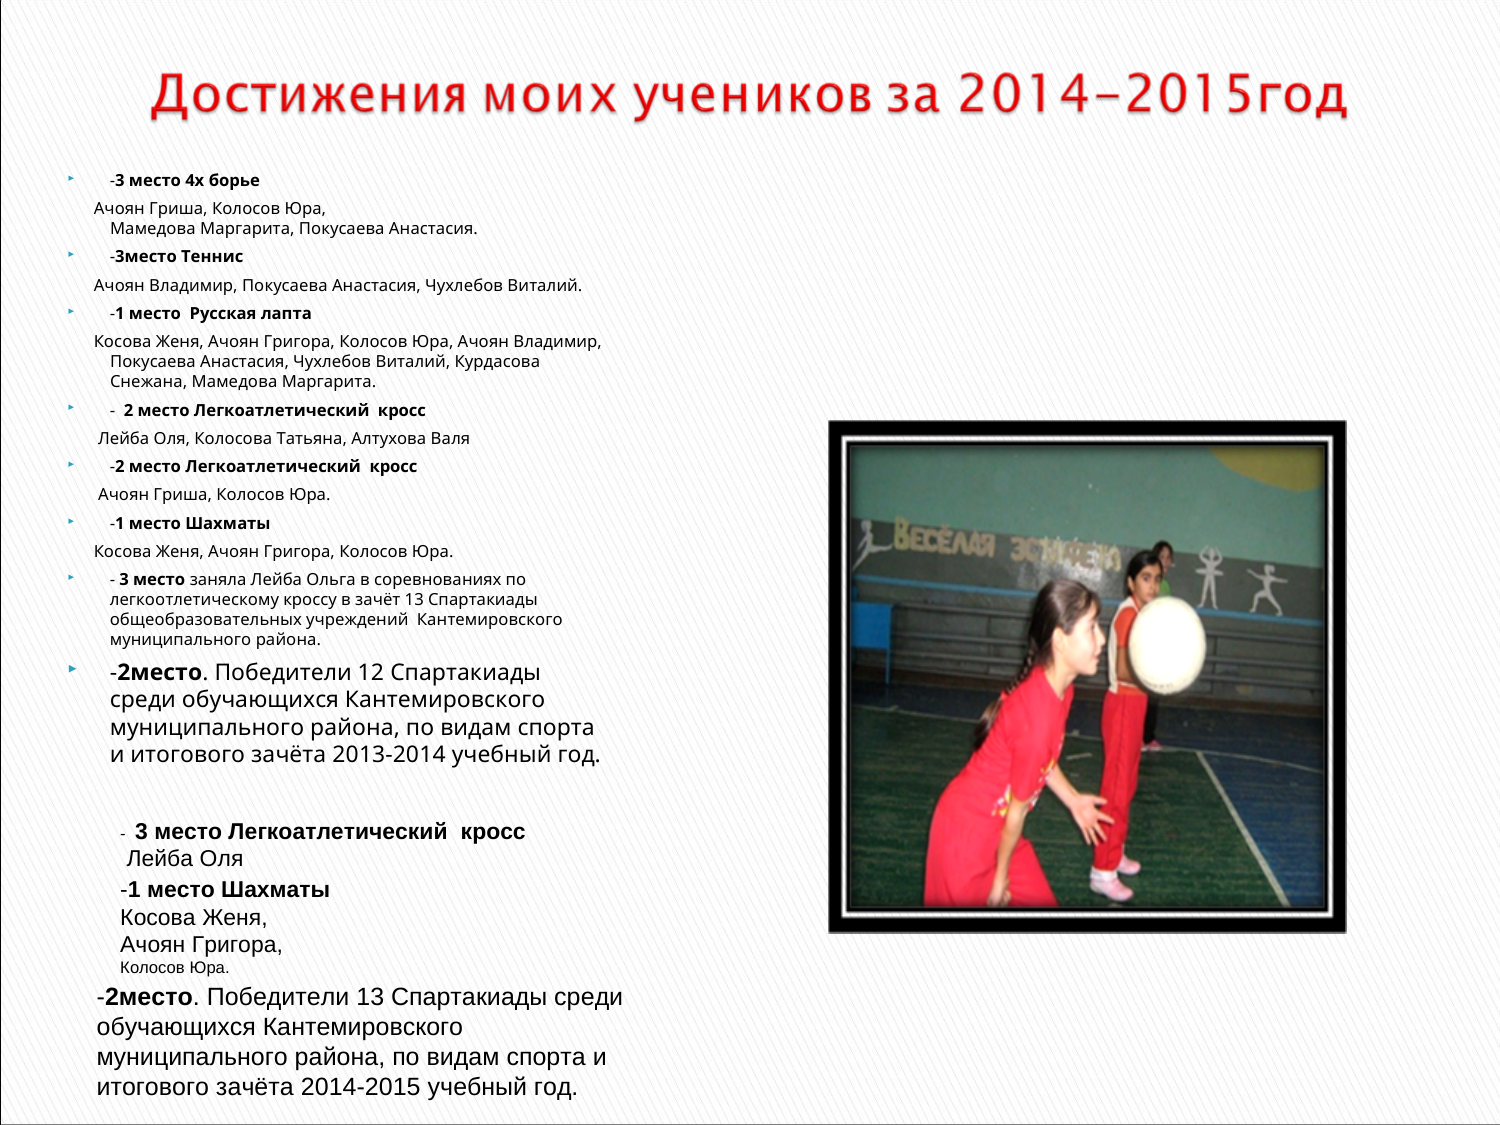

-3 место 4х борье
 Ачоян Гриша, Колосов Юра, Мамедова Маргарита, Покусаева Анастасия.
-3место Теннис
 Ачоян Владимир, Покусаева Анастасия, Чухлебов Виталий.
-1 место Русская лапта
 Косова Женя, Ачоян Григора, Колосов Юра, Ачоян Владимир, Покусаева Анастасия, Чухлебов Виталий, Курдасова Снежана, Мамедова Маргарита.
- 2 место Легкоатлетический кросс
 Лейба Оля, Колосова Татьяна, Алтухова Валя
-2 место Легкоатлетический кросс
 Ачоян Гриша, Колосов Юра.
-1 место Шахматы
 Косова Женя, Ачоян Григора, Колосов Юра.
- 3 место заняла Лейба Ольга в соревнованиях по легкоотлетическому кроссу в зачёт 13 Спартакиады общеобразовательных учреждений Кантемировского муниципального района.
-2место. Победители 12 Спартакиады среди обучающихся Кантемировского муниципального района, по видам спорта и итогового зачёта 2013-2014 учебный год.
- 3 место Легкоатлетический кросс
 Лейба Оля
-1 место Шахматы
Косова Женя,
Ачоян Григора,
Колосов Юра.
-2место. Победители 13 Спартакиады среди обучающихся Кантемировского муниципального района, по видам спорта и итогового зачёта 2014-2015 учебный год.